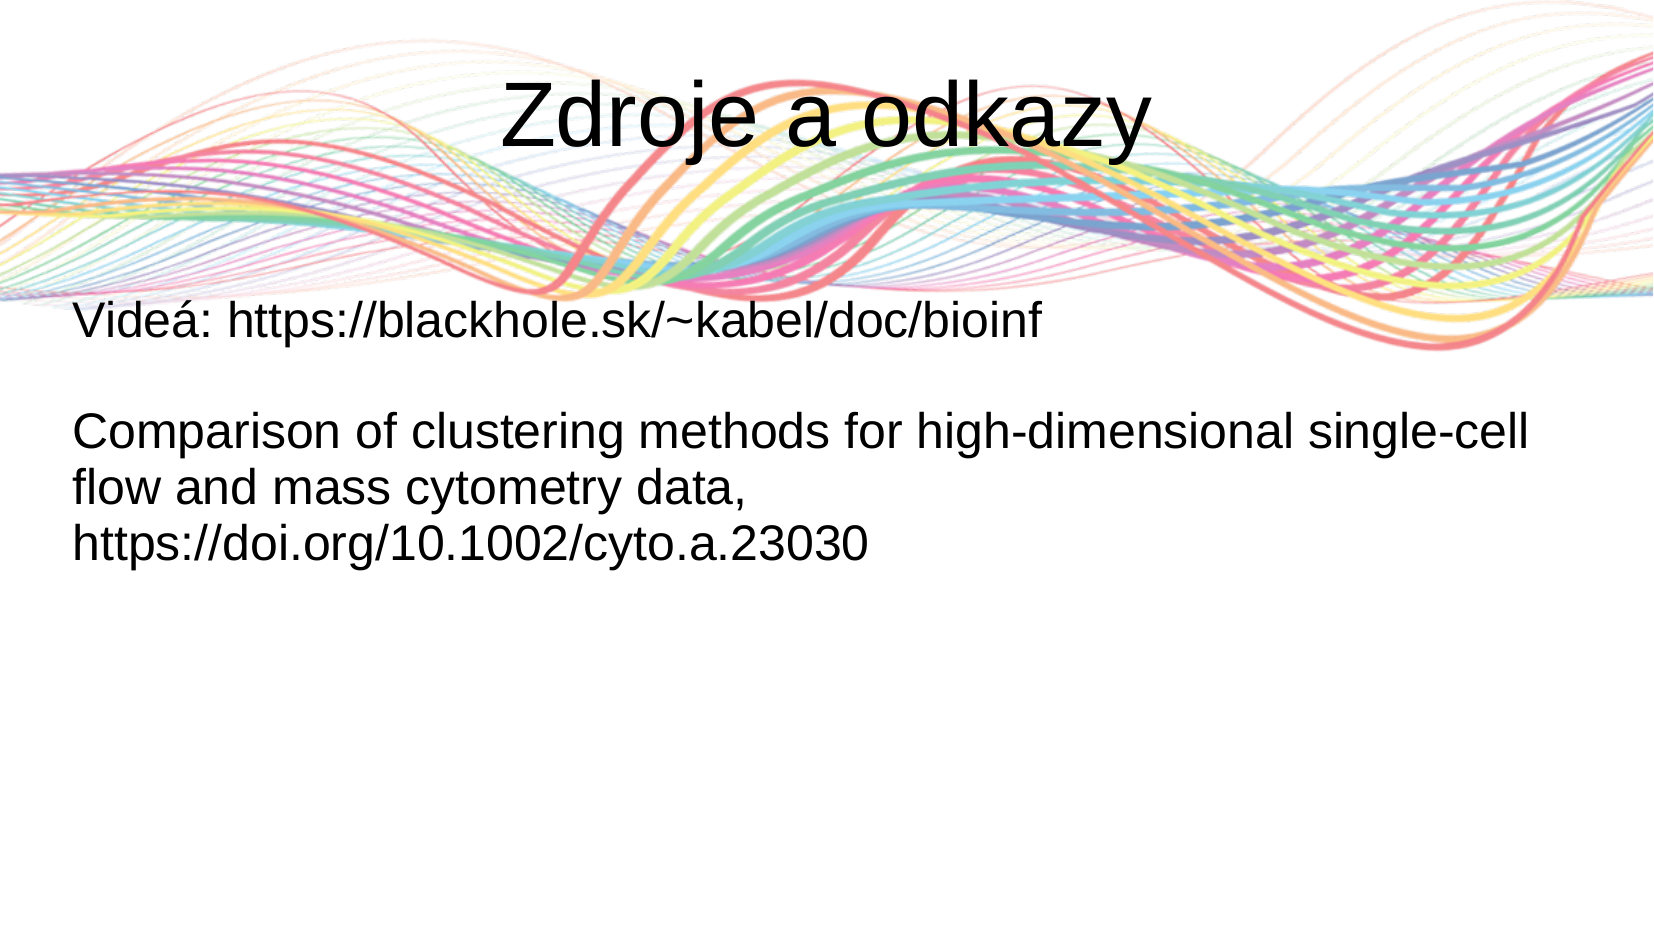

# Zdroje a odkazy
Videá: https://blackhole.sk/~kabel/doc/bioinf
Comparison of clustering methods for high‐dimensional single‐cell flow and mass cytometry data, https://doi.org/10.1002/cyto.a.23030